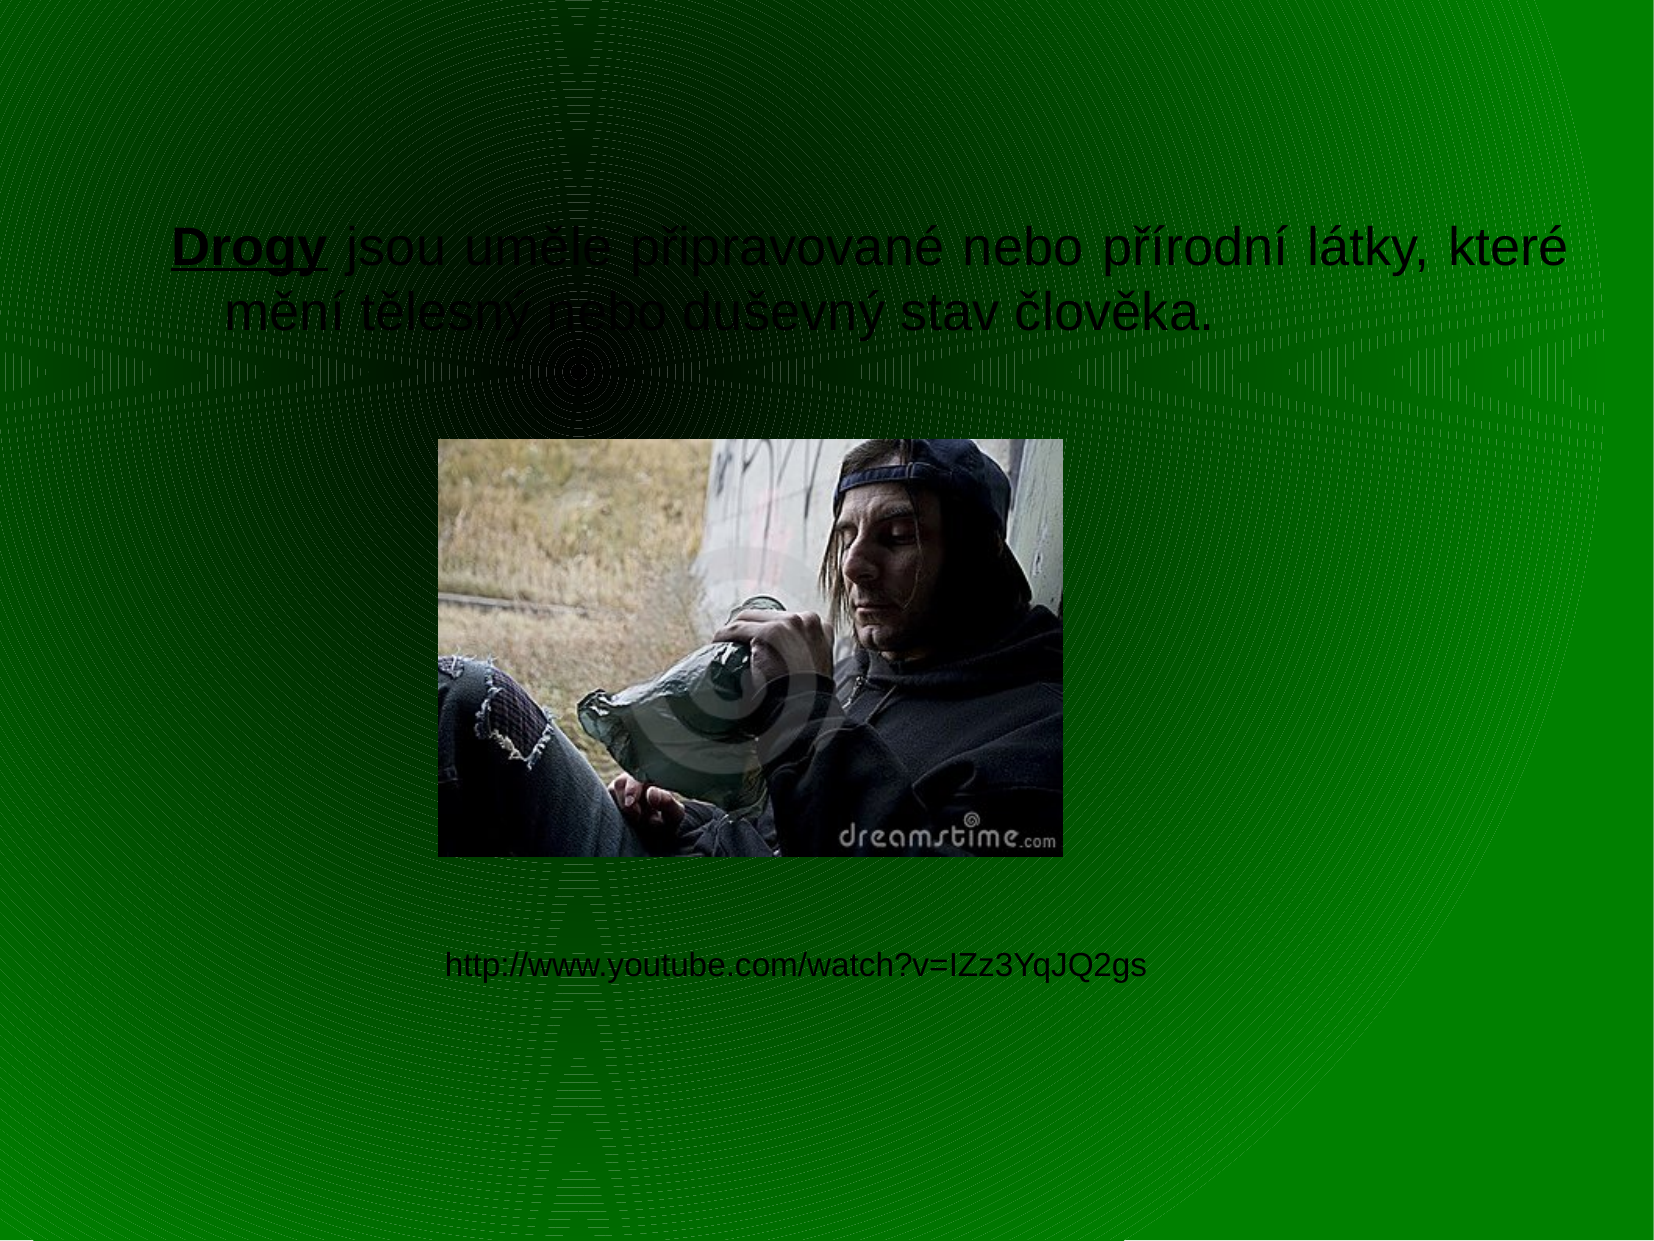

# Drogy jsou uměle připravované nebo přírodní látky, které mění tělesný nebo duševný stav člověka.
http://www.youtube.com/watch?v=IZz3YqJQ2gs